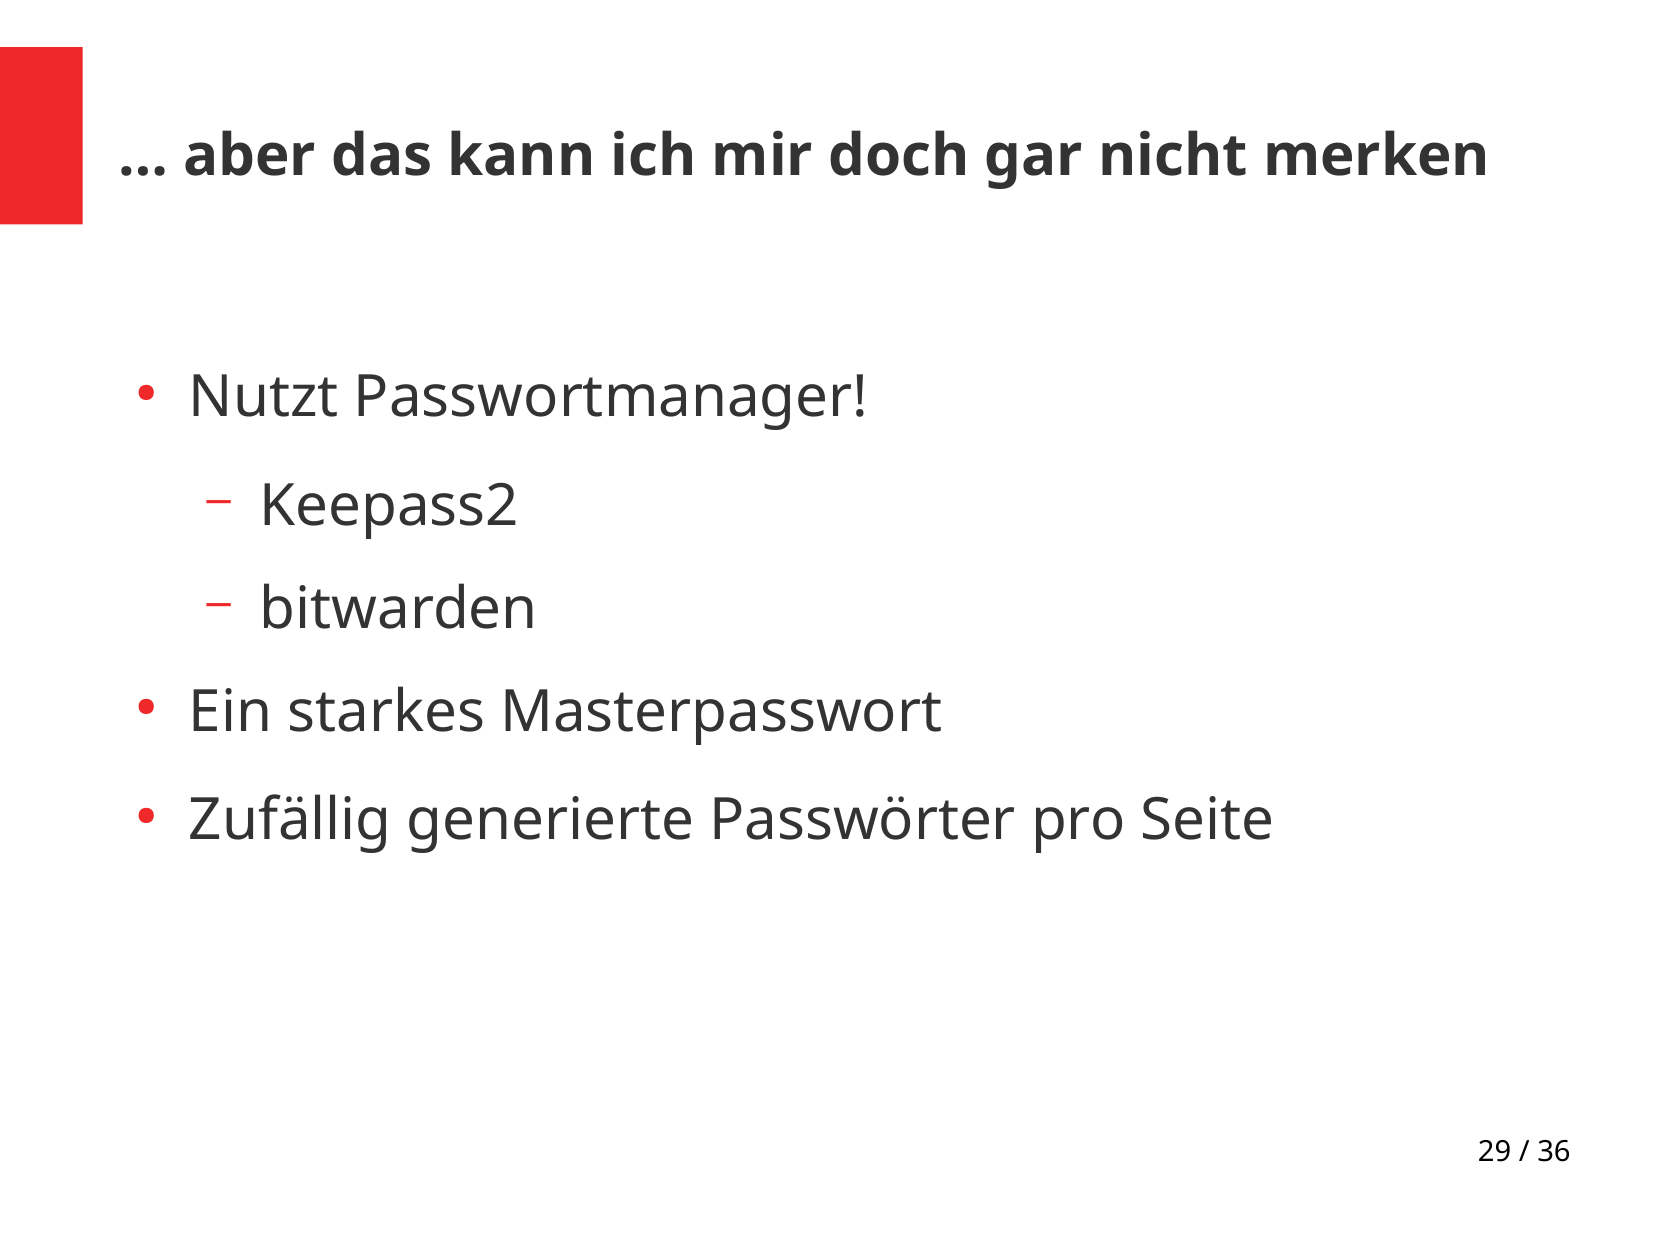

# … aber das kann ich mir doch gar nicht merken
Nutzt Passwortmanager!
Keepass2
bitwarden
Ein starkes Masterpasswort
Zufällig generierte Passwörter pro Seite
29